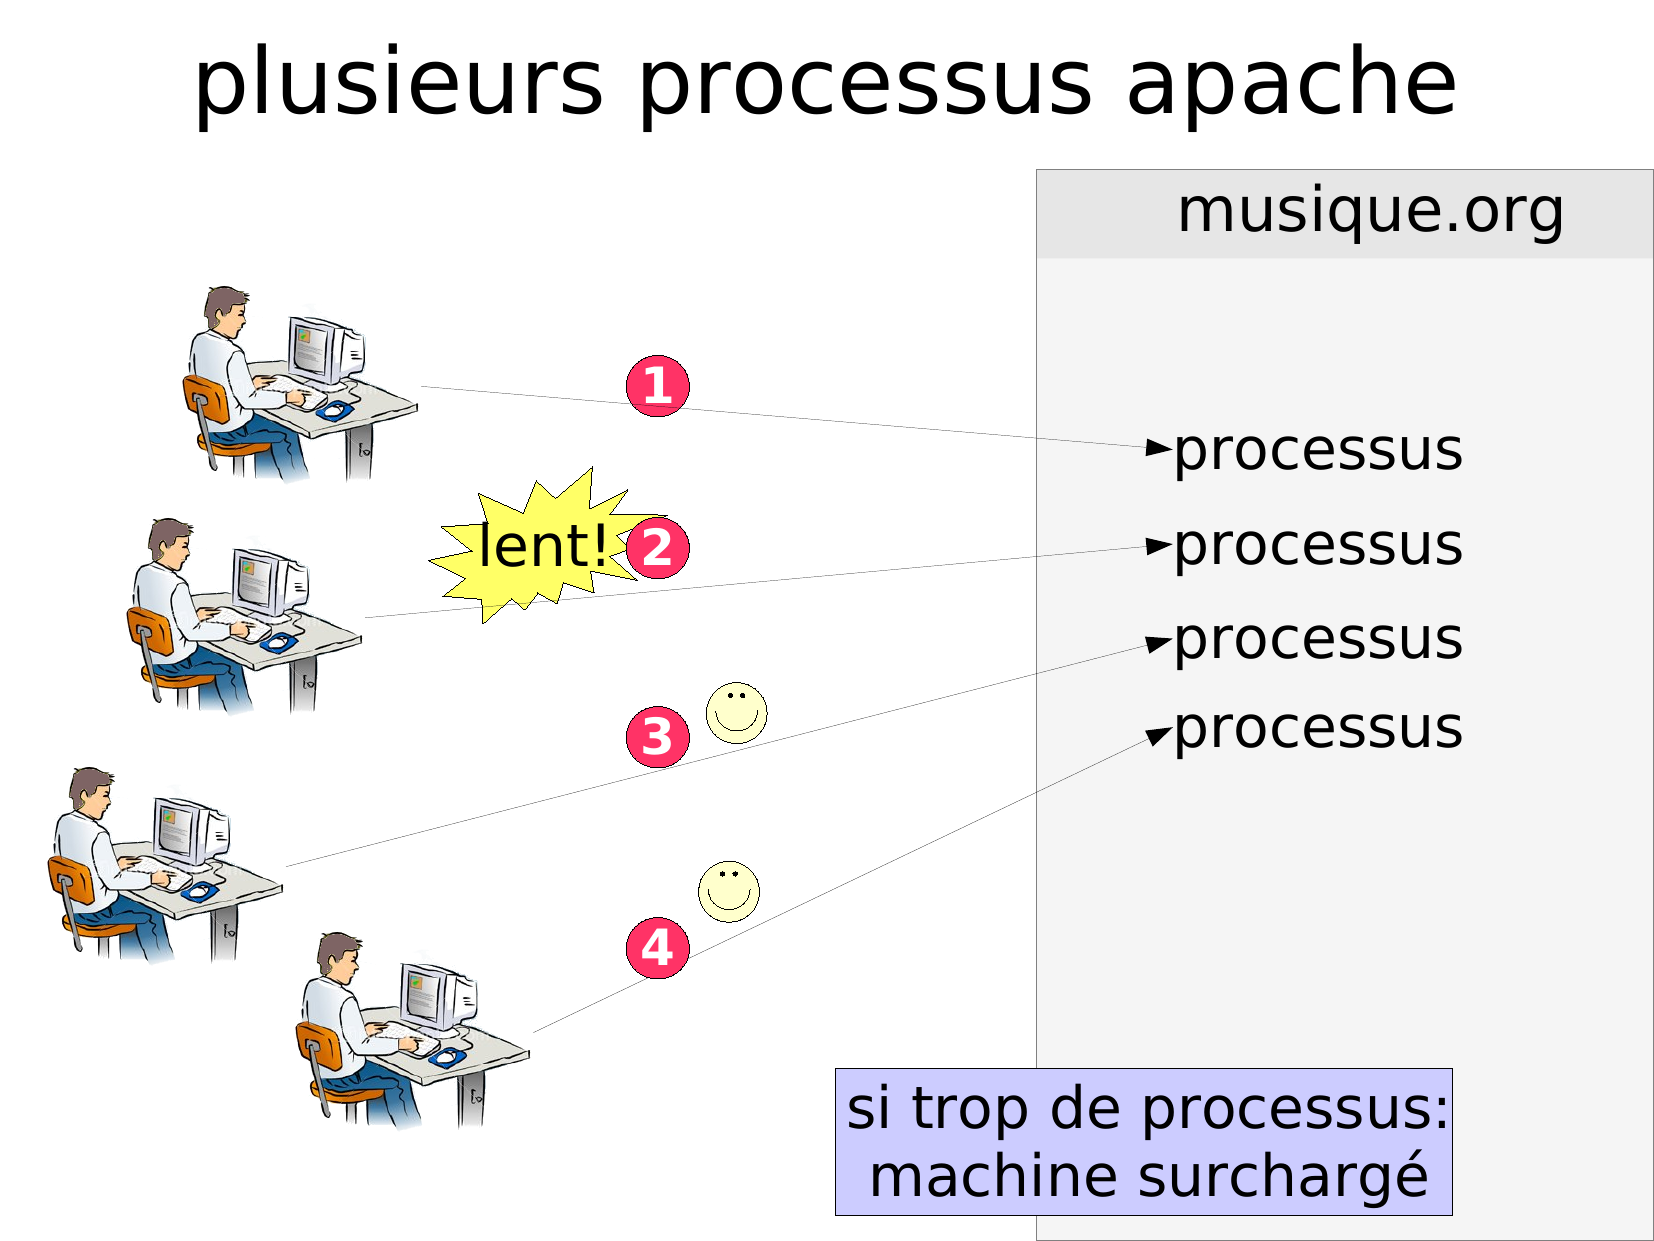

# plusieurs processus apache
musique.org
1
processus
processus
lent!
2
processus
processus
3
4
si trop de processus:
machine surchargé